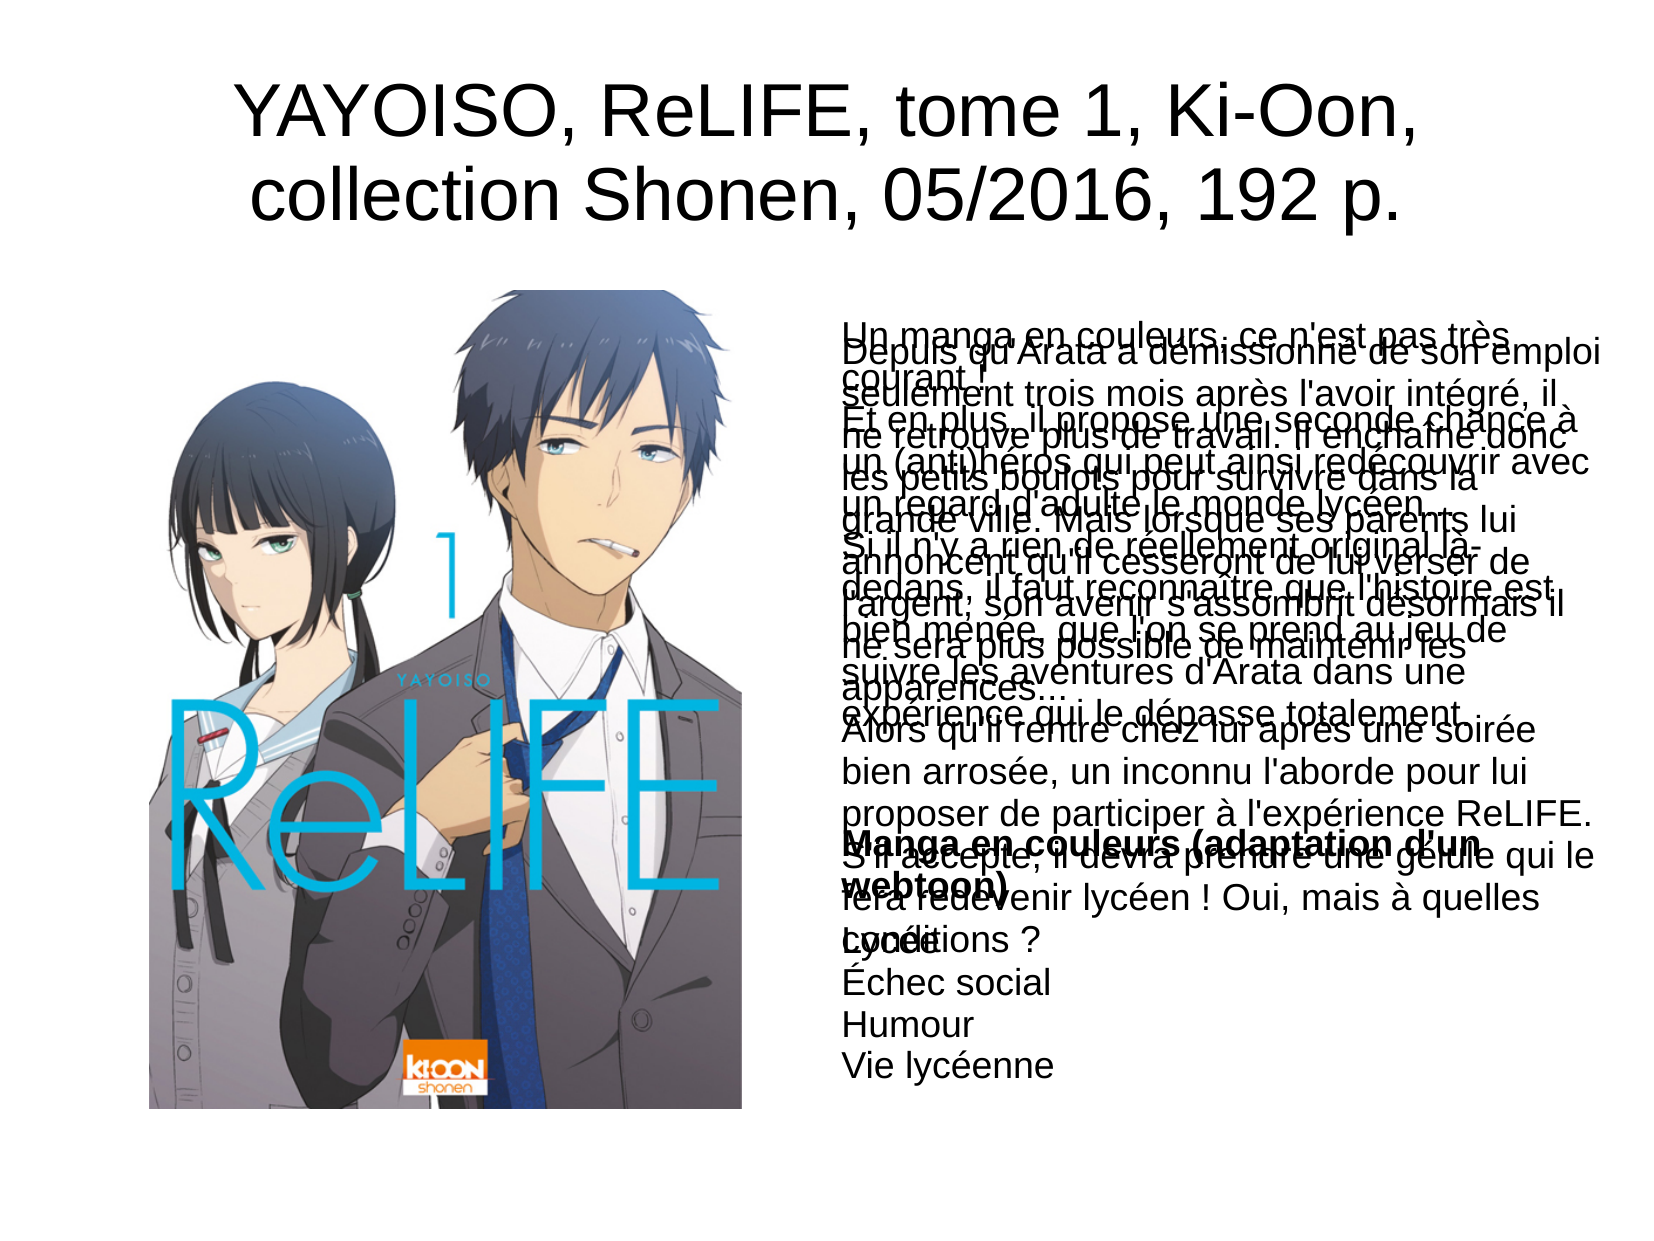

# YAYOISO, ReLIFE, tome 1, Ki-Oon, collection Shonen, 05/2016, 192 p.
Un manga en couleurs, ce n'est pas très courant !
Et en plus, il propose une seconde chance à un (anti)héros qui peut ainsi redécouvrir avec un regard d'adulte le monde lycéen...
Si il n'y a rien de réellement original là-dedans, il faut reconnaître que l'histoire est bien menée, que l'on se prend au jeu de suivre les aventures d'Arata dans une expérience qui le dépasse totalement.
Depuis qu'Arata a démissionné de son emploi seulement trois mois après l'avoir intégré, il ne retrouve plus de travail. Il enchaîne donc les petits boulots pour survivre dans la grande ville. Mais lorsque ses parents lui annoncent qu'il cesseront de lui verser de l'argent, son avenir s'assombrit désormais il ne sera plus possible de maintenir les apparences...
Alors qu'il rentre chez lui après une soirée bien arrosée, un inconnu l'aborde pour lui proposer de participer à l'expérience ReLIFE. S'il accepte, il devra prendre une gélule qui le fera redevenir lycéen ! Oui, mais à quelles conditions ?
Manga en couleurs (adaptation d'un webtoon)
Lycée
Échec social
Humour
Vie lycéenne